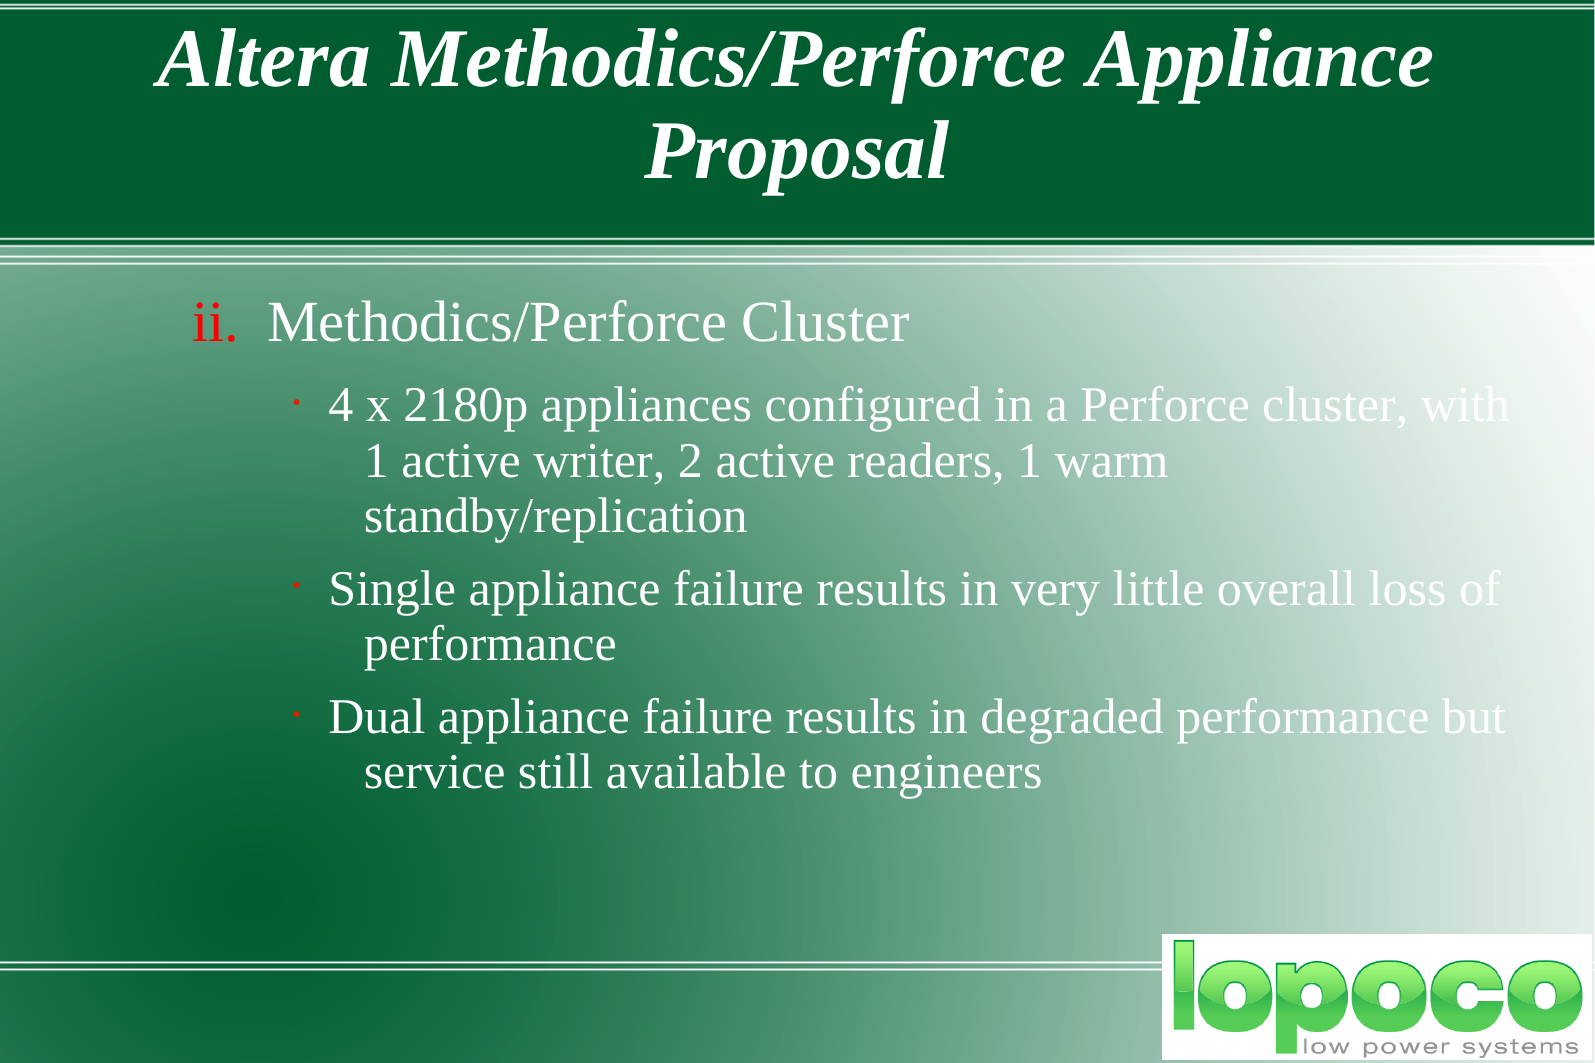

# Altera Methodics/Perforce Appliance Proposal
Methodics/Perforce Cluster
4 x 2180p appliances configured in a Perforce cluster, with 1 active writer, 2 active readers, 1 warm standby/replication
Single appliance failure results in very little overall loss of performance
Dual appliance failure results in degraded performance but service still available to engineers